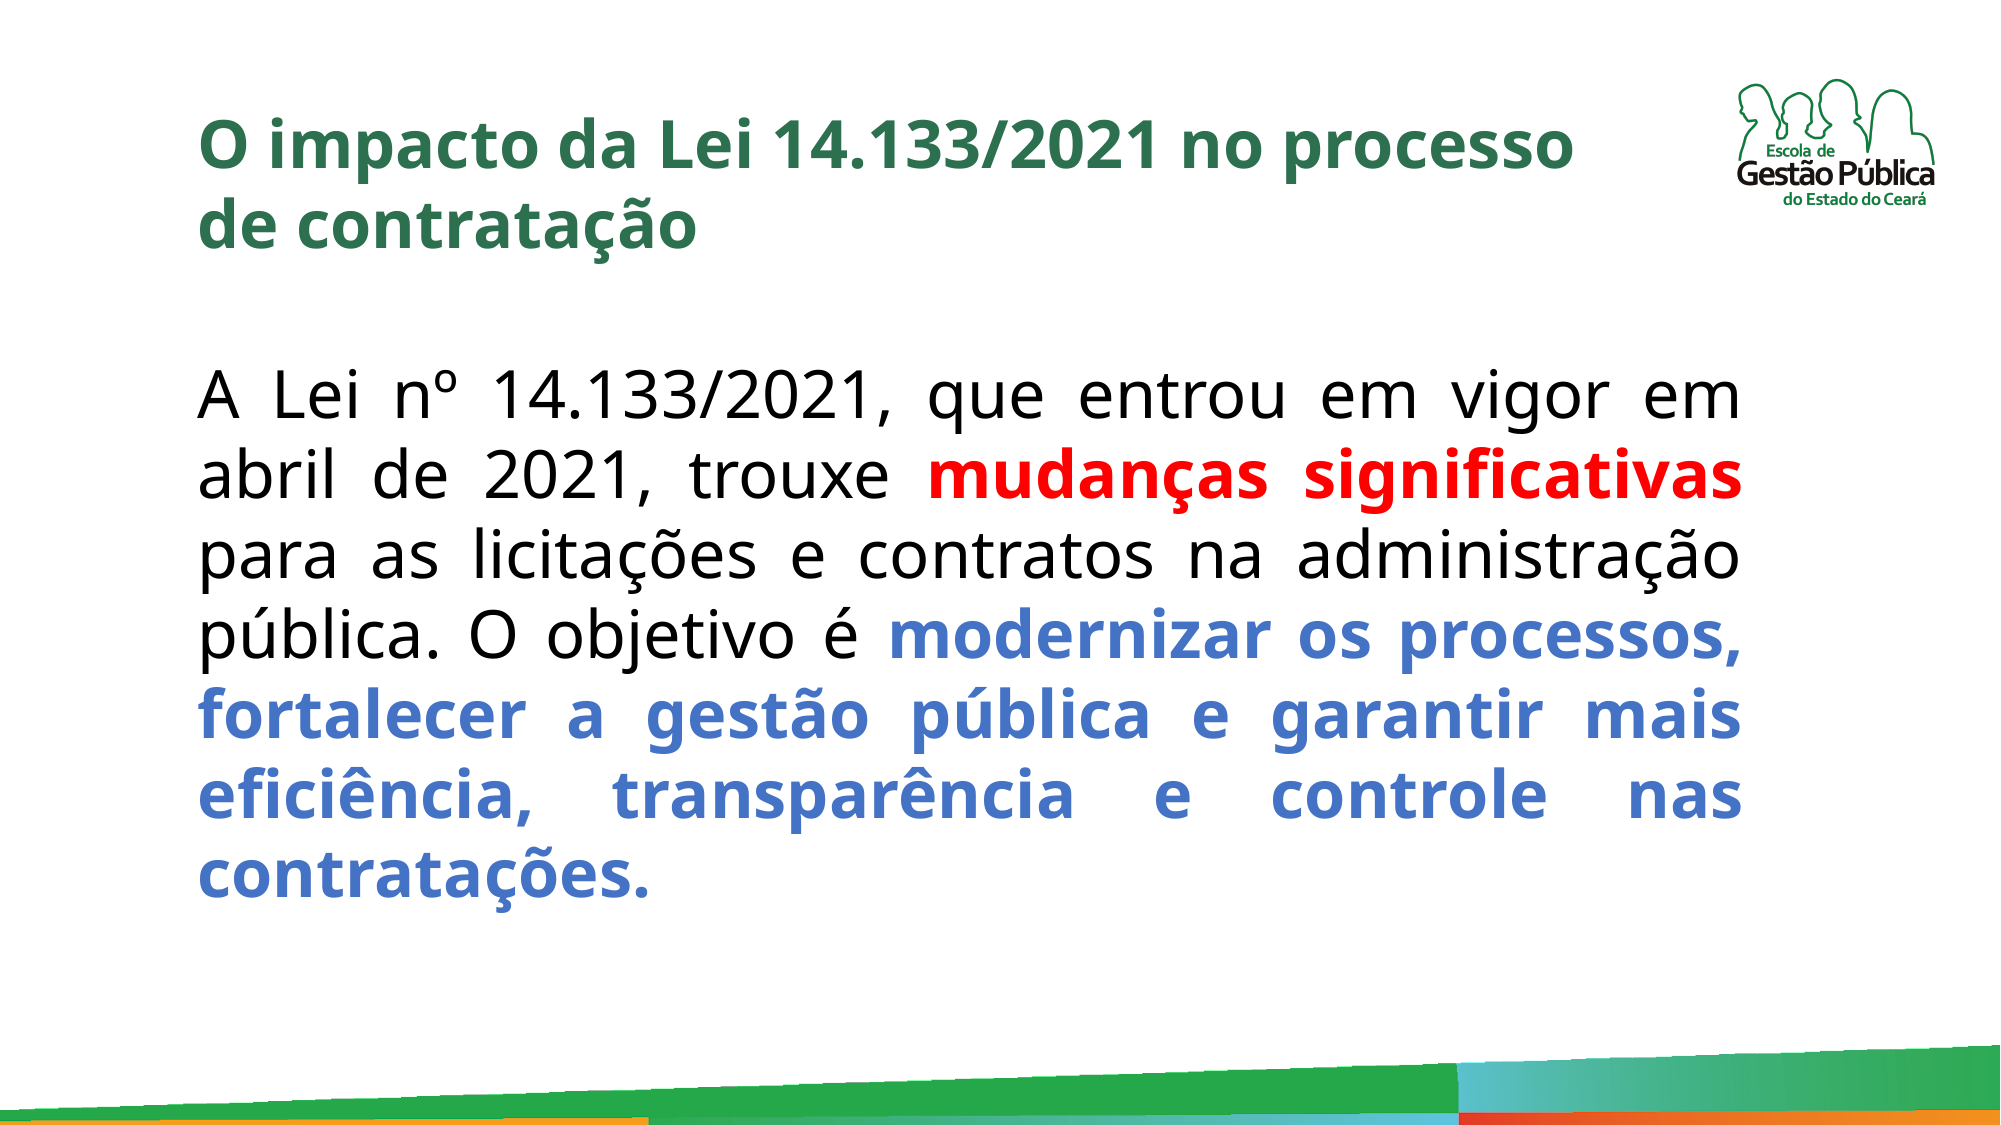

O impacto da Lei 14.133/2021 no processo de contratação
A Lei nº 14.133/2021, que entrou em vigor em abril de 2021, trouxe mudanças significativas para as licitações e contratos na administração pública. O objetivo é modernizar os processos, fortalecer a gestão pública e garantir mais eficiência, transparência e controle nas contratações.